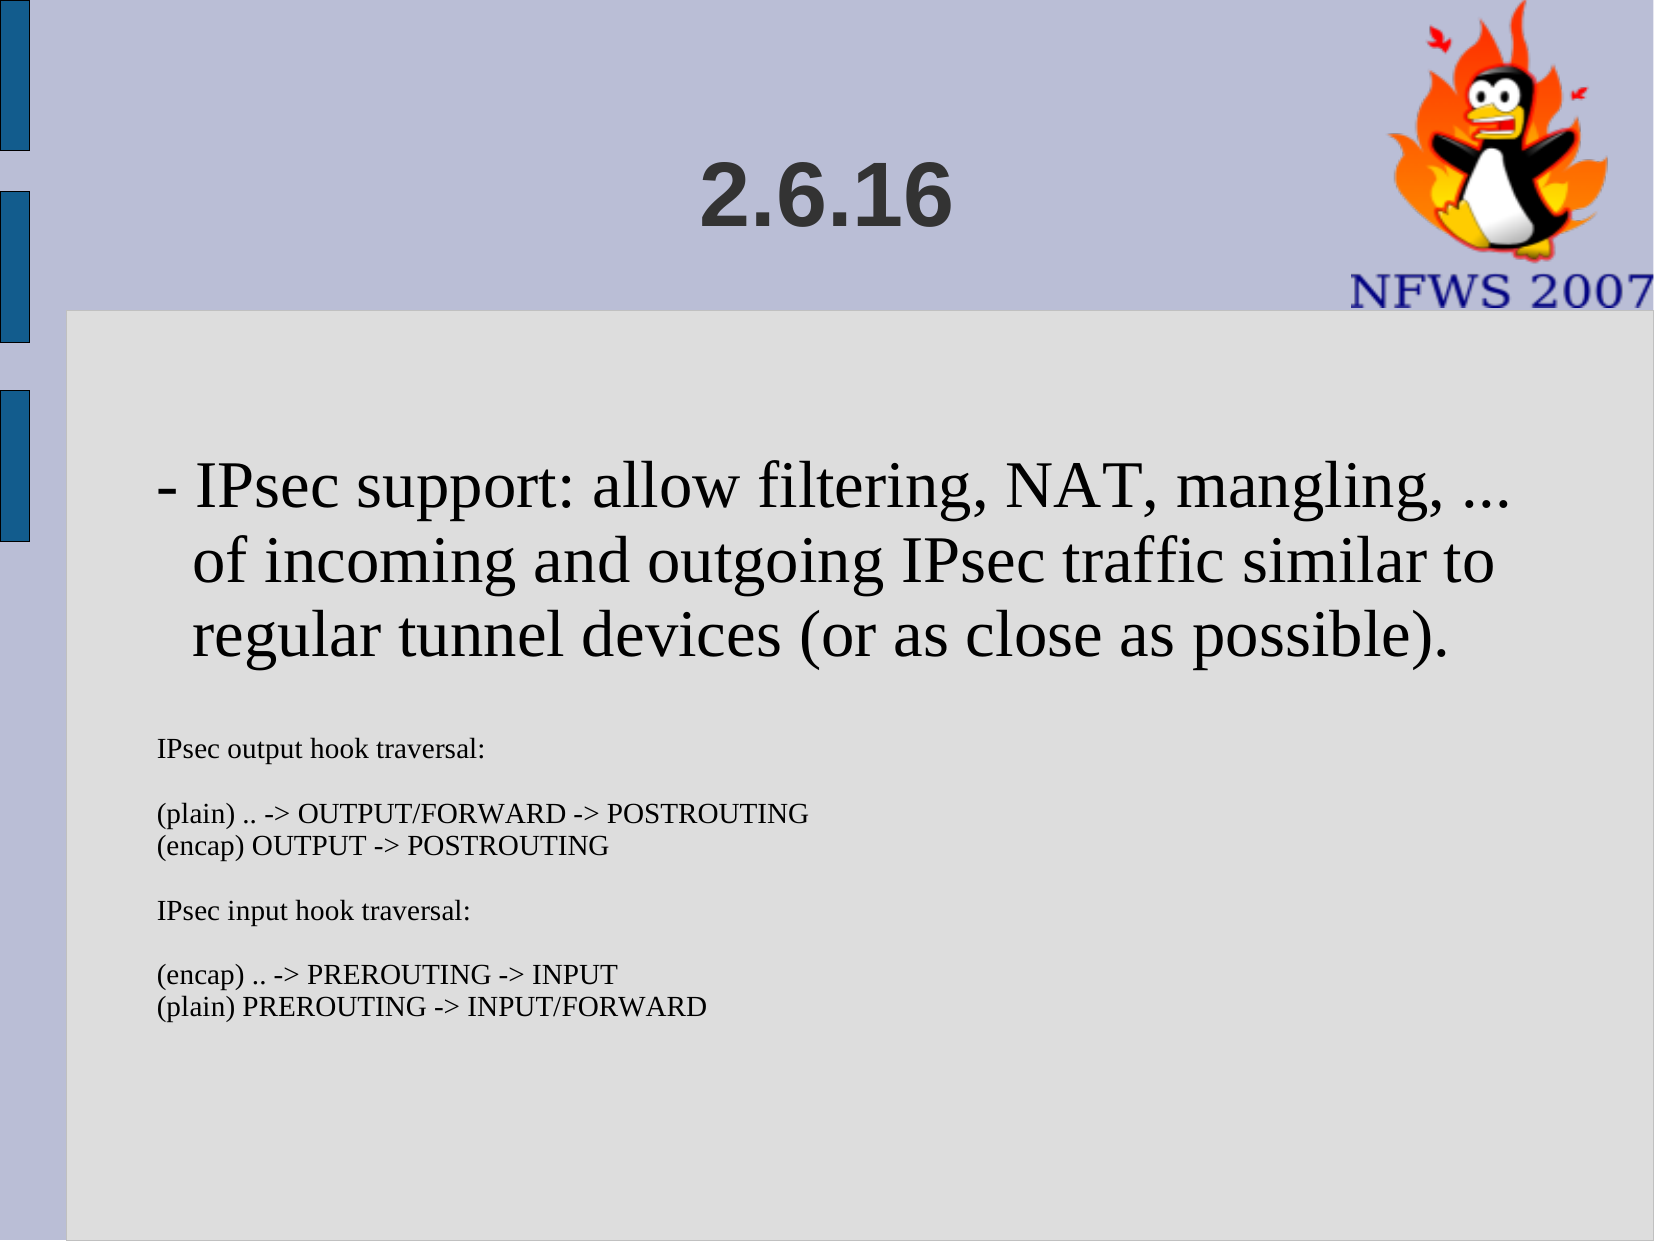

# 2.6.16
- IPsec support: allow filtering, NAT, mangling, ... of incoming and outgoing IPsec traffic similar to regular tunnel devices (or as close as possible).
IPsec output hook traversal:
(plain) .. -> OUTPUT/FORWARD -> POSTROUTING
(encap) OUTPUT -> POSTROUTING
IPsec input hook traversal:
(encap) .. -> PREROUTING -> INPUT
(plain) PREROUTING -> INPUT/FORWARD